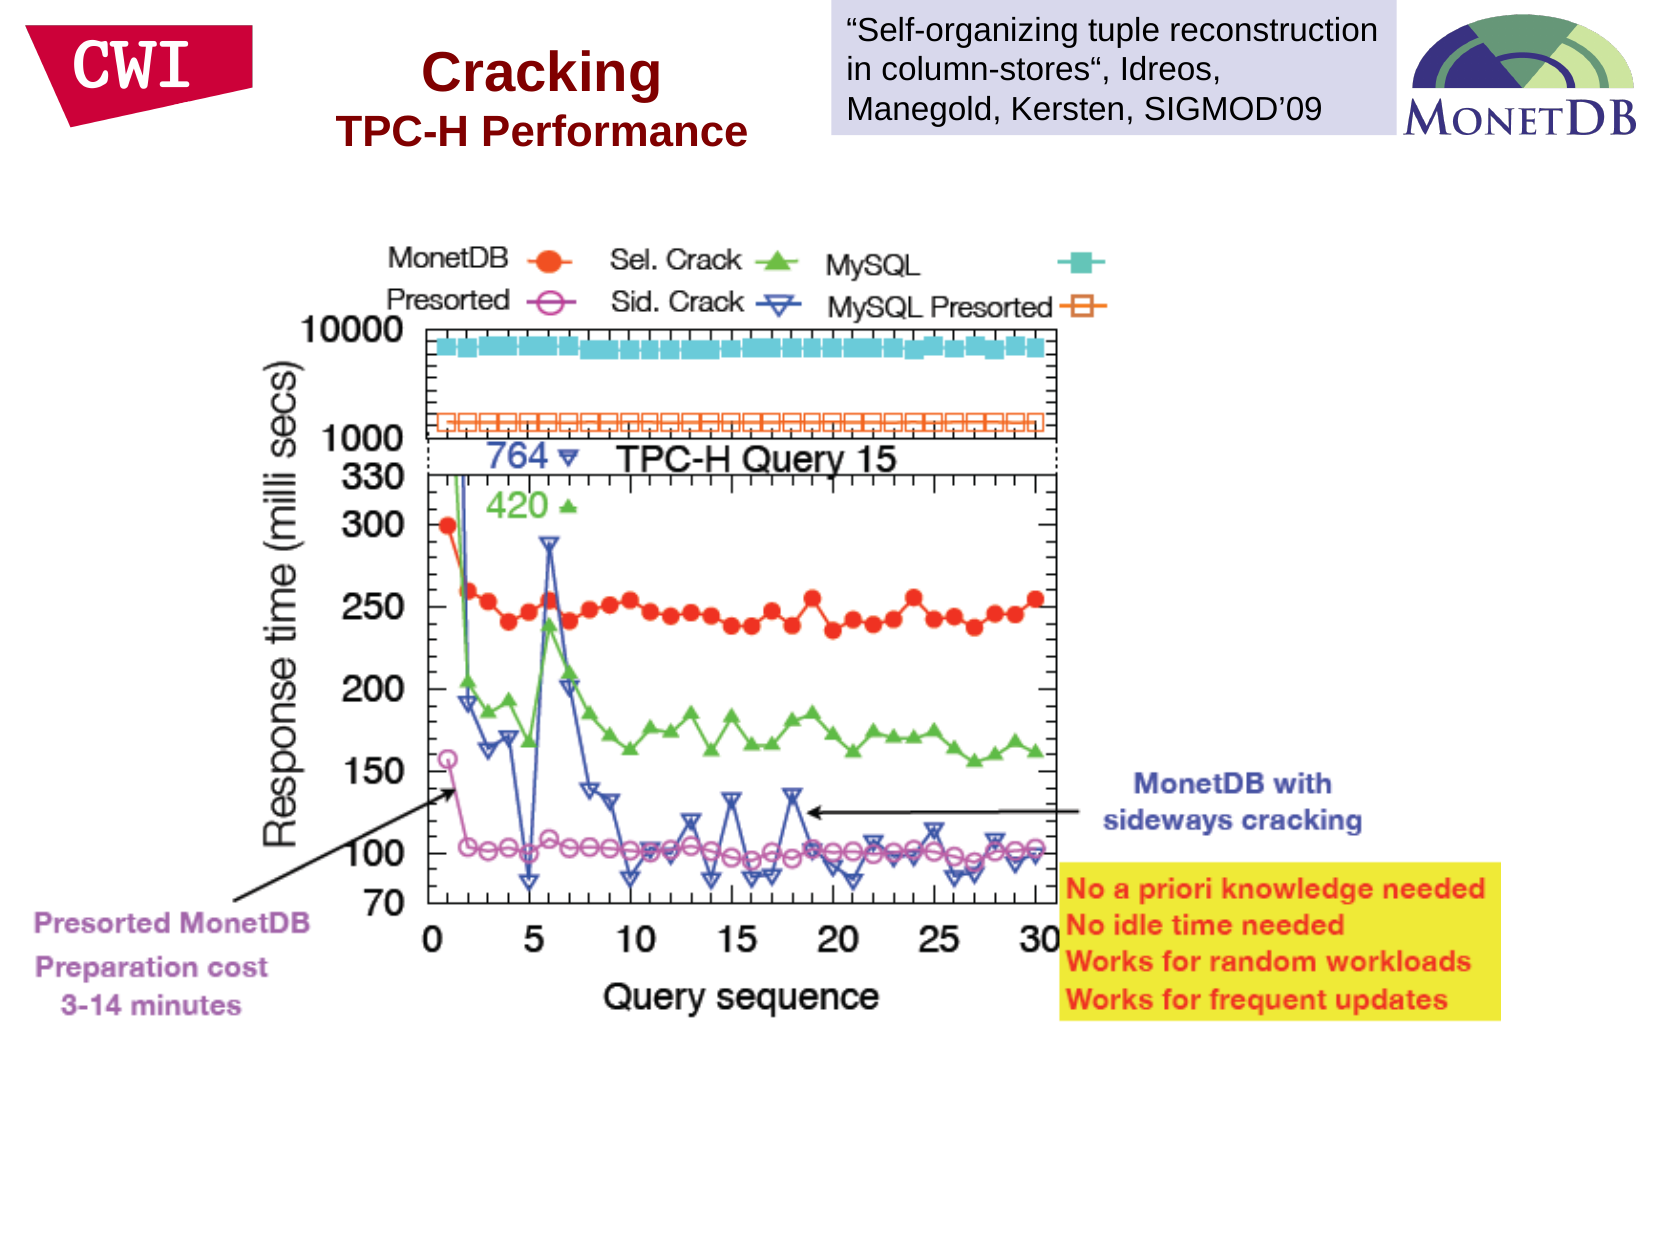

# Cracking TPC-H Performance
“Self-organizing tuple reconstruction in column-stores“, Idreos, Manegold, Kersten, SIGMOD’09